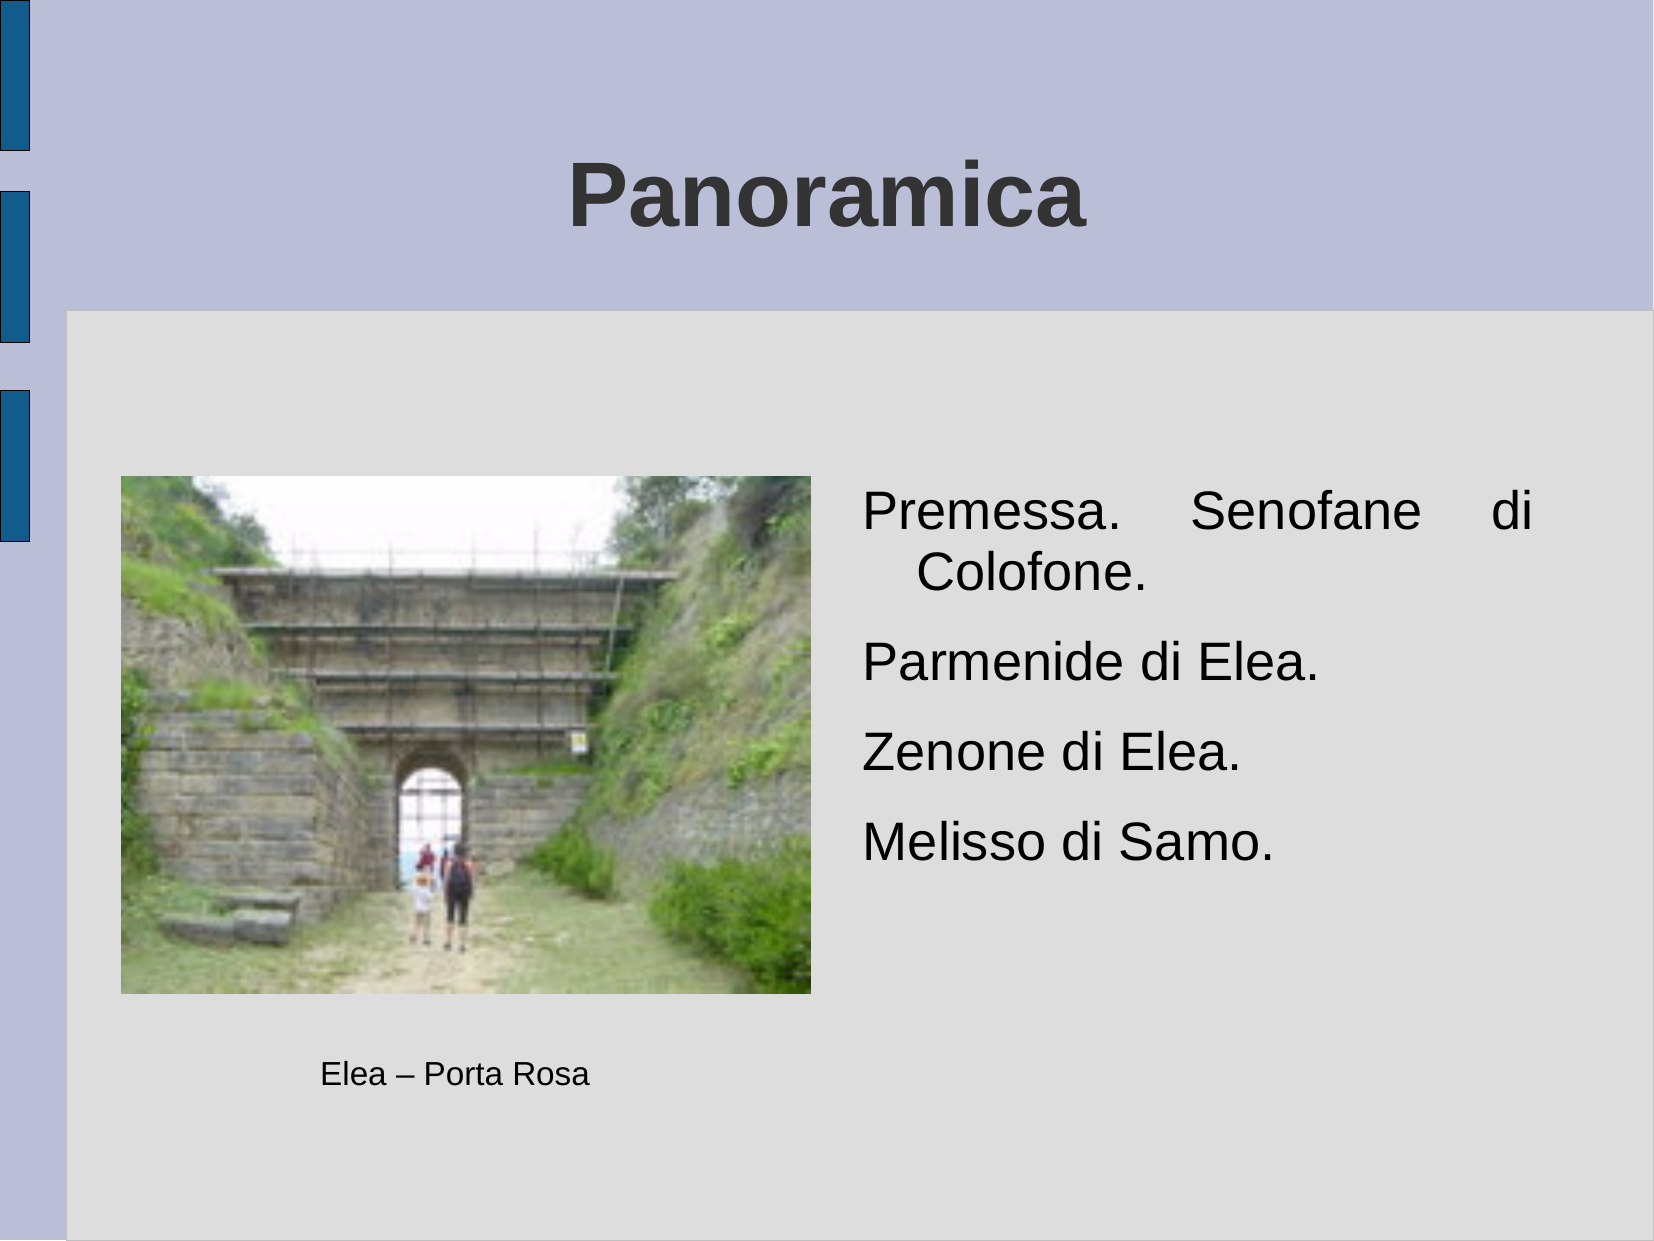

# Panoramica
Premessa. Senofane di Colofone.
Parmenide di Elea.
Zenone di Elea.
Melisso di Samo.
Elea – Porta Rosa